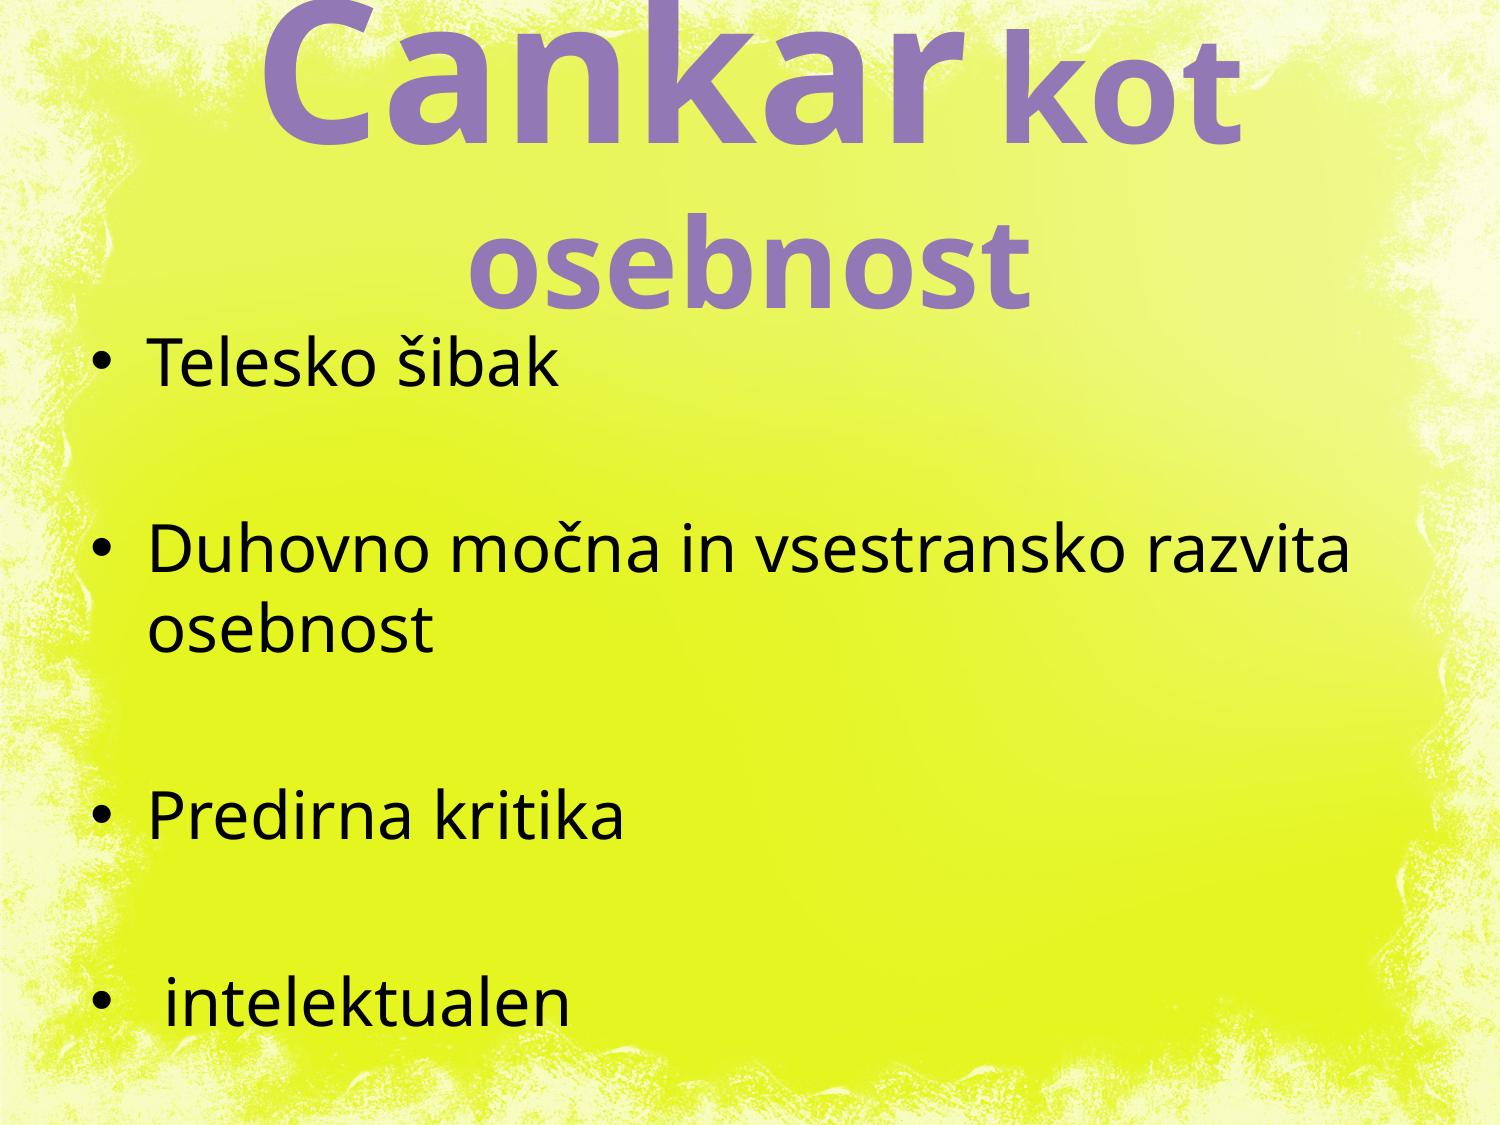

# Cankar kot osebnost
Telesko šibak
Duhovno močna in vsestransko razvita osebnost
Predirna kritika
 intelektualen